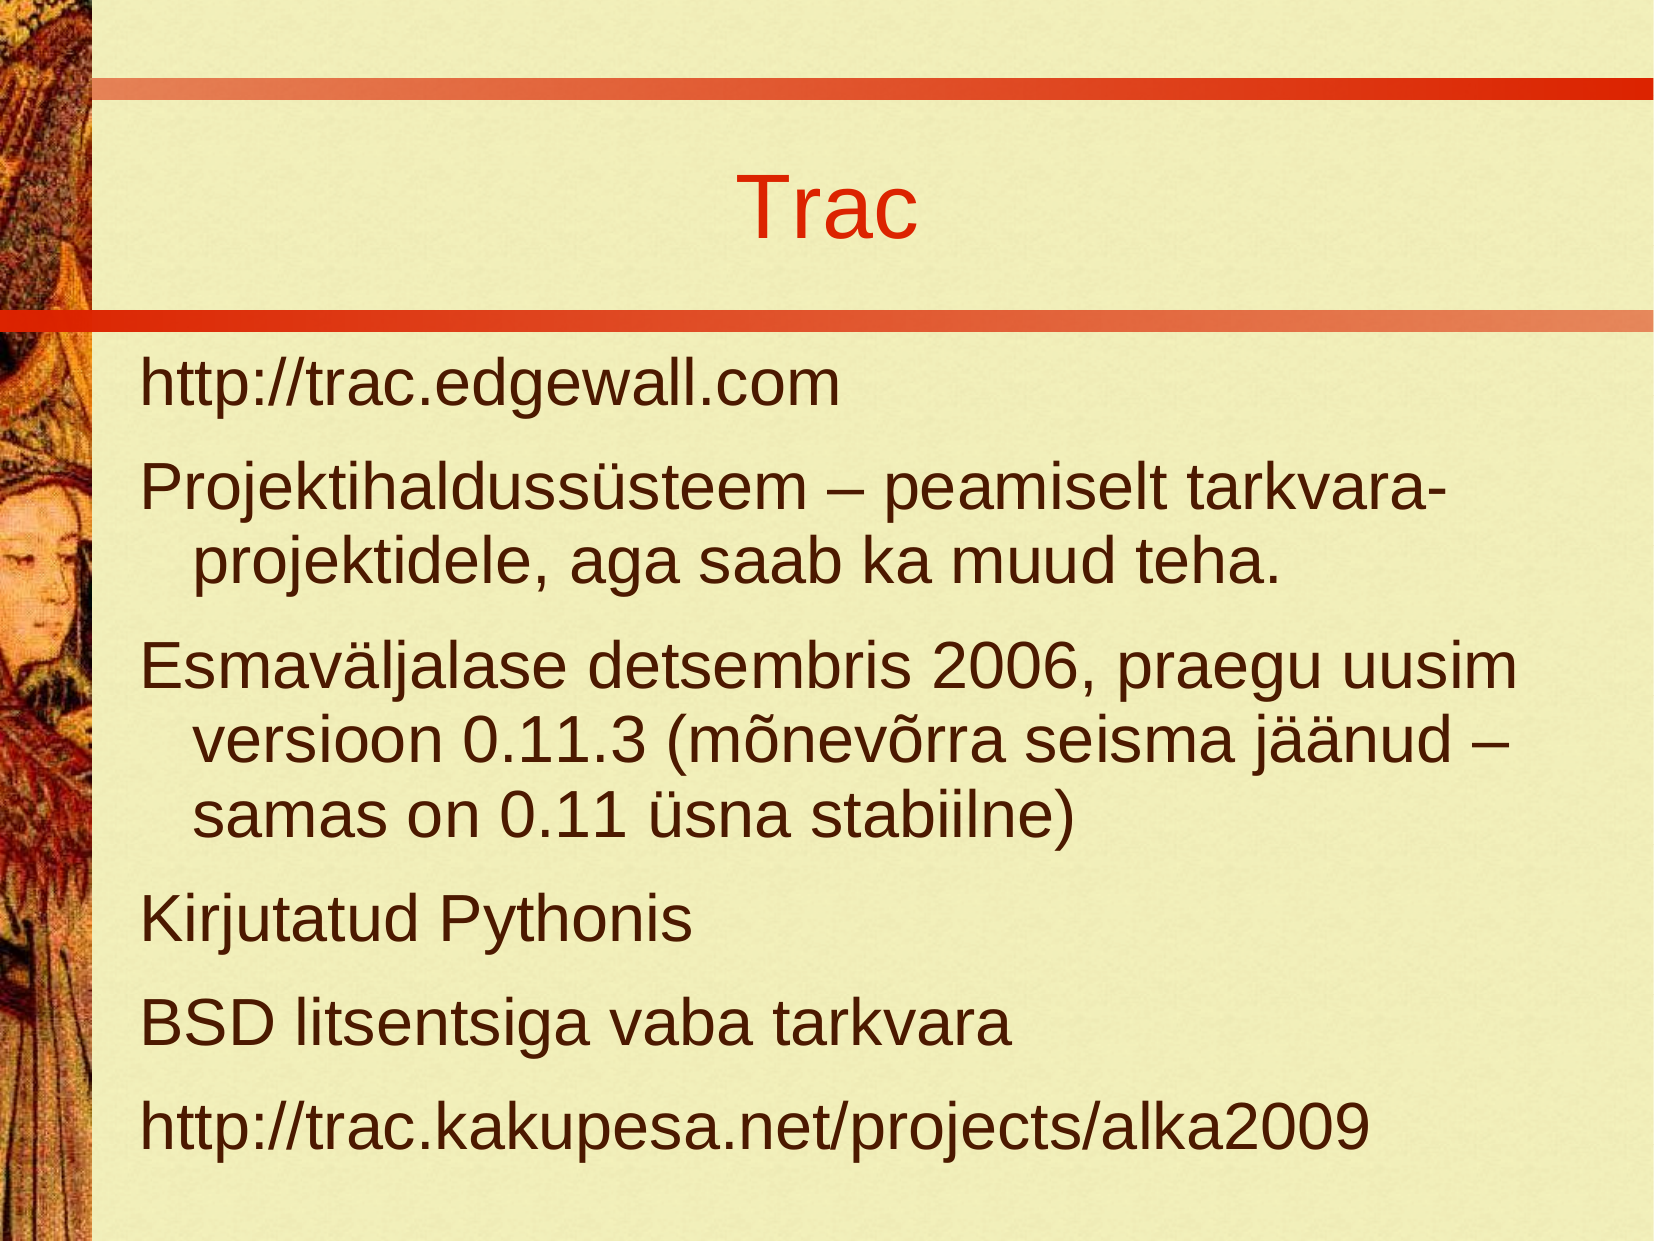

# Trac
http://trac.edgewall.com
Projektihaldussüsteem – peamiselt tarkvara-projektidele, aga saab ka muud teha.
Esmaväljalase detsembris 2006, praegu uusim versioon 0.11.3 (mõnevõrra seisma jäänud – samas on 0.11 üsna stabiilne)
Kirjutatud Pythonis
BSD litsentsiga vaba tarkvara
http://trac.kakupesa.net/projects/alka2009